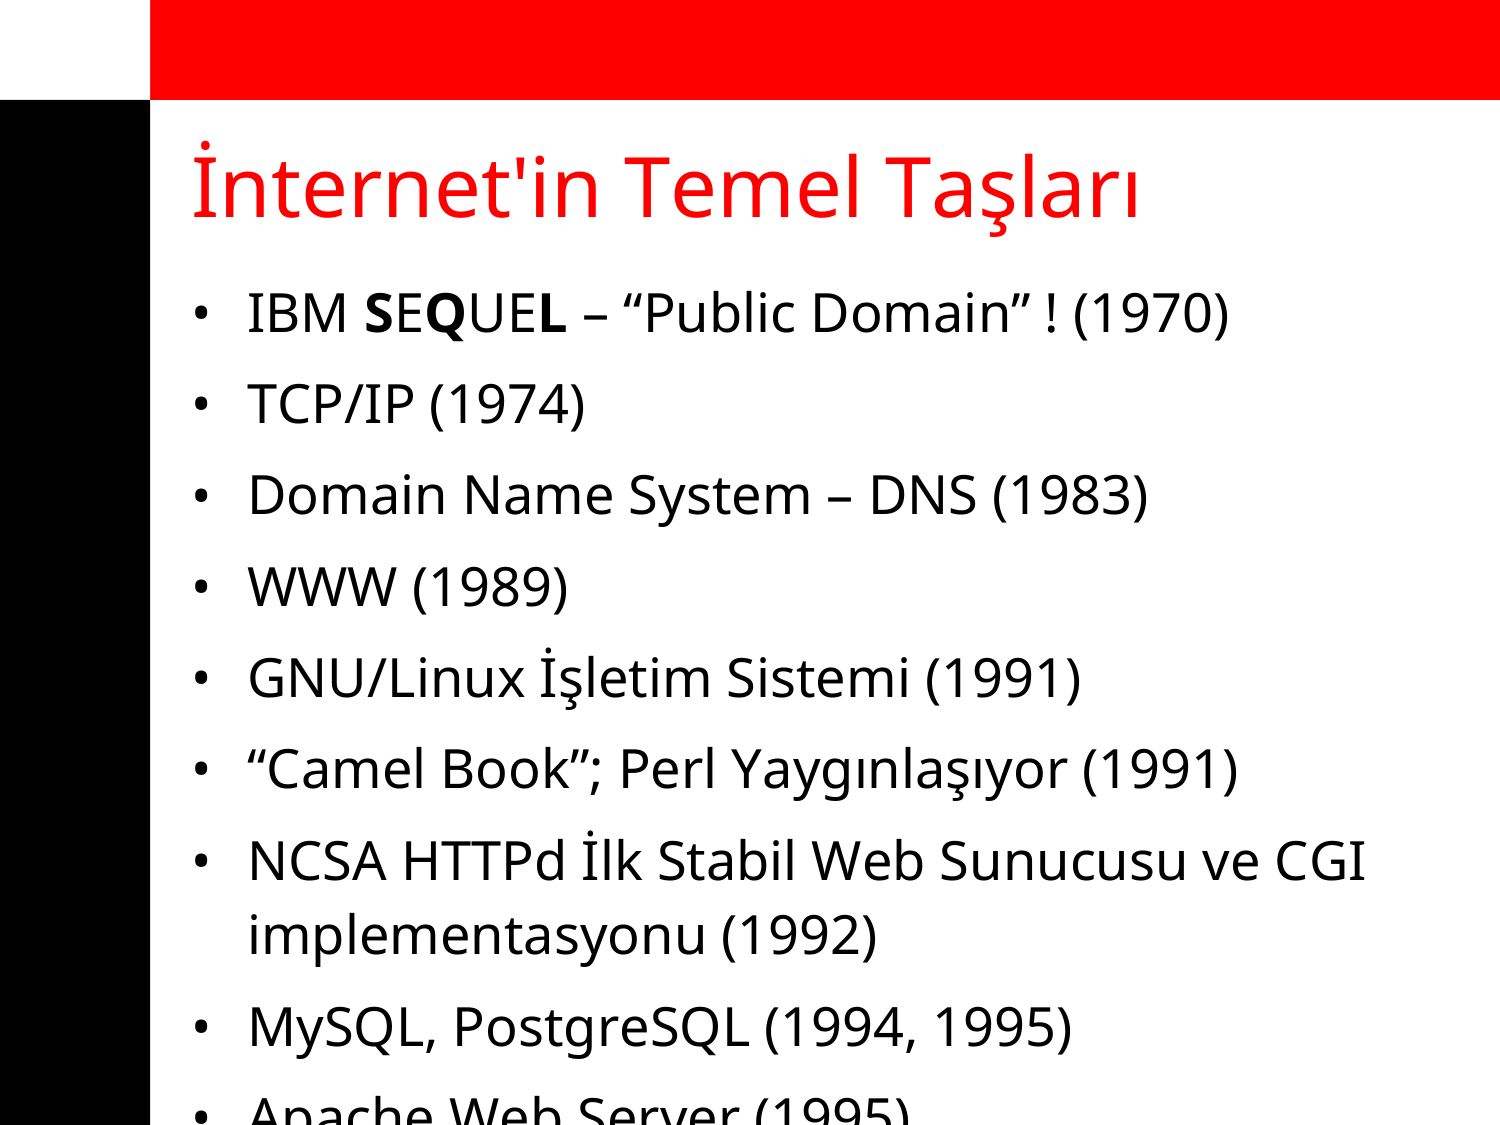

# İnternet'in Temel Taşları
IBM SEQUEL – “Public Domain” ! (1970)
TCP/IP (1974)
Domain Name System – DNS (1983)
WWW (1989)
GNU/Linux İşletim Sistemi (1991)
“Camel Book”; Perl Yaygınlaşıyor (1991)
NCSA HTTPd İlk Stabil Web Sunucusu ve CGI implementasyonu (1992)
MySQL, PostgreSQL (1994, 1995)
Apache Web Server (1995)
PHP (1995)